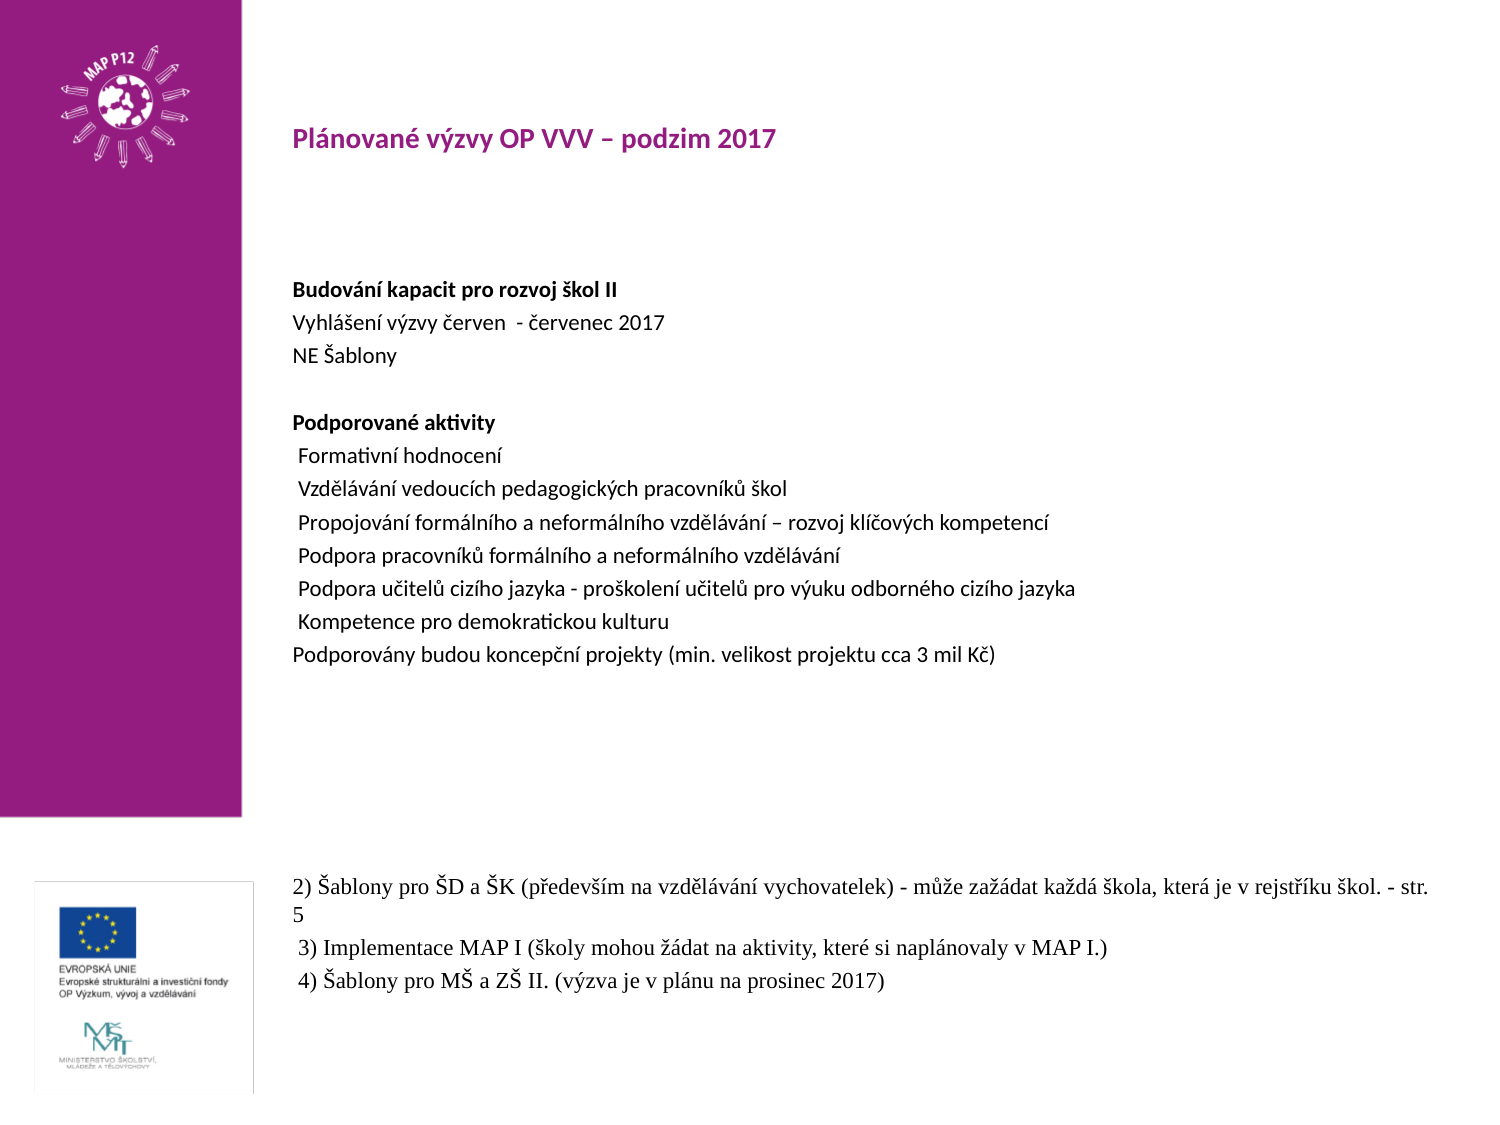

# Plánované výzvy OP VVV – podzim 2017
Budování kapacit pro rozvoj škol II
Vyhlášení výzvy červen - červenec 2017
NE Šablony
Podporované aktivity
Formativní hodnocení
Vzdělávání vedoucích pedagogických pracovníků škol
Propojování formálního a neformálního vzdělávání – rozvoj klíčových kompetencí
Podpora pracovníků formálního a neformálního vzdělávání
Podpora učitelů cizího jazyka - proškolení učitelů pro výuku odborného cizího jazyka
Kompetence pro demokratickou kulturu
Podporovány budou koncepční projekty (min. velikost projektu cca 3 mil Kč)
2) Šablony pro ŠD a ŠK (především na vzdělávání vychovatelek) - může zažádat každá škola, která je v rejstříku škol. - str. 5
3) Implementace MAP I (školy mohou žádat na aktivity, které si naplánovaly v MAP I.)
4) Šablony pro MŠ a ZŠ II. (výzva je v plánu na prosinec 2017)